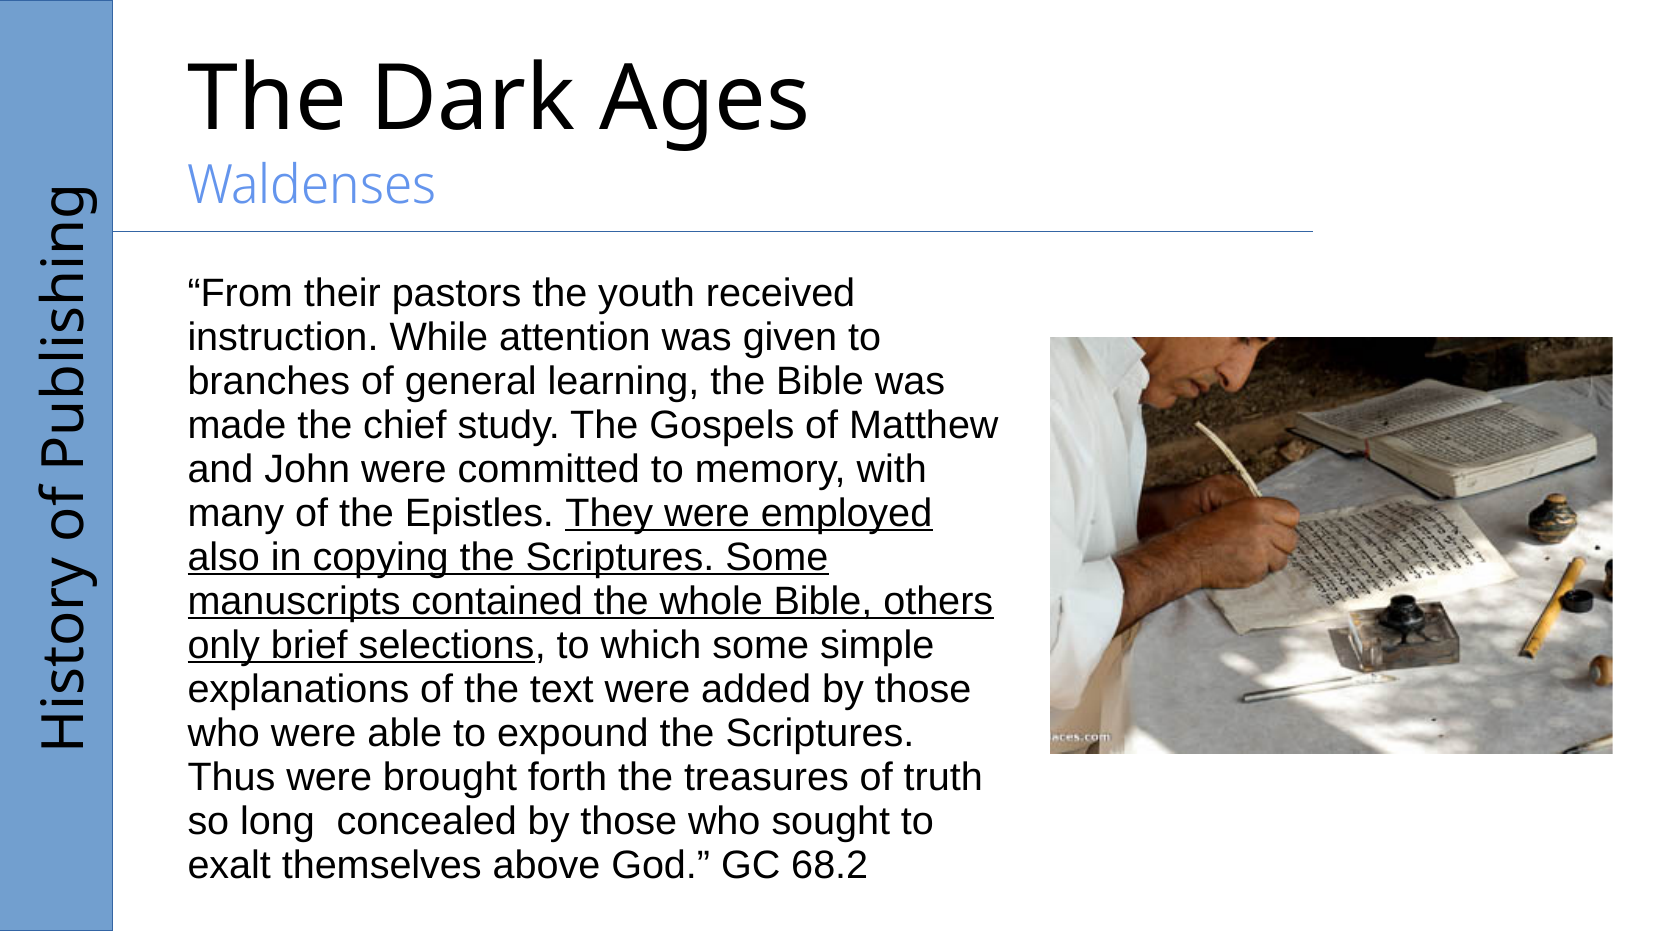

# The Dark Ages
Waldenses
“From their pastors the youth received instruction. While attention was given to branches of general learning, the Bible was made the chief study. The Gospels of Matthew and John were committed to memory, with many of the Epistles. They were employed also in copying the Scriptures. Some manuscripts contained the whole Bible, others only brief selections, to which some simple explanations of the text were added by those who were able to expound the Scriptures. Thus were brought forth the treasures of truth so long concealed by those who sought to exalt themselves above God.” GC 68.2
History of Publishing